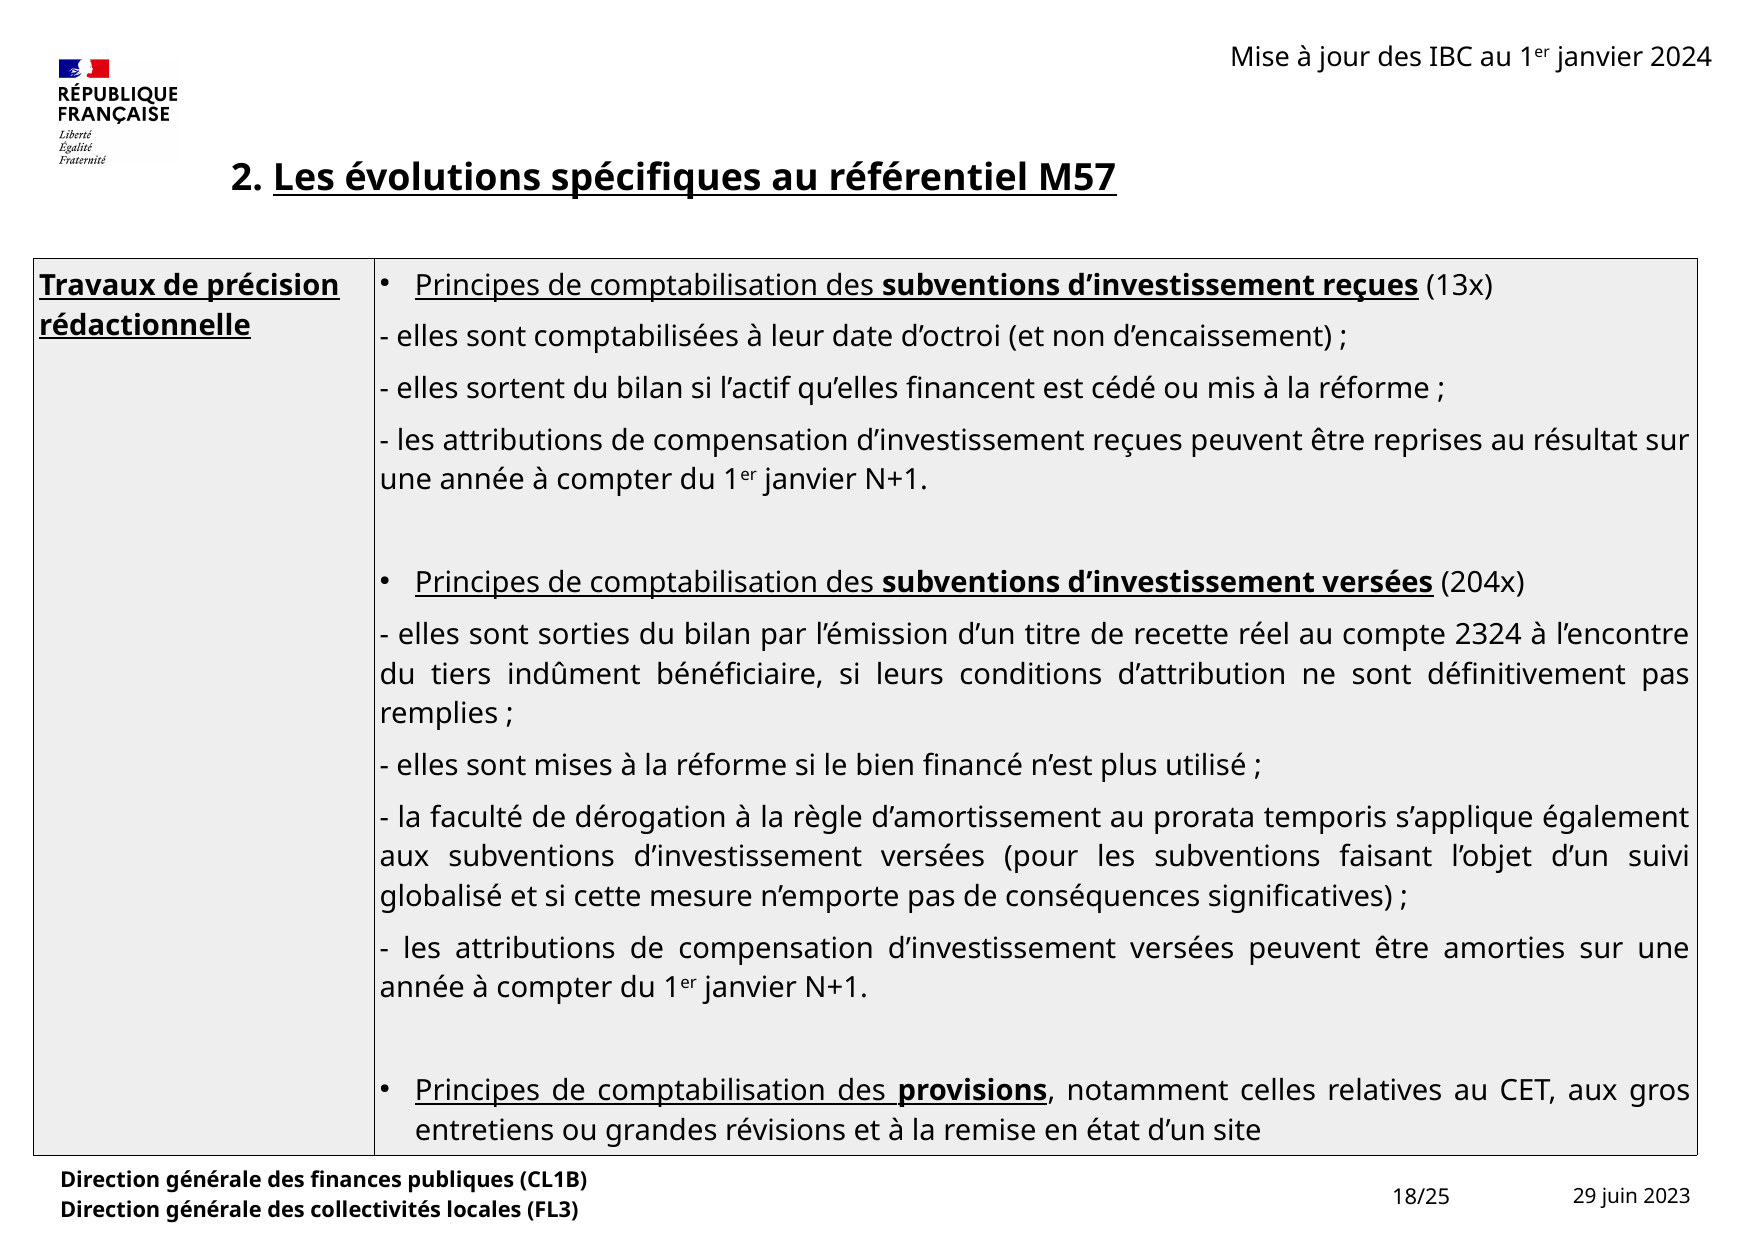

Mise à jour des IBC au 1er janvier 2024
# 2. Les évolutions spécifiques au référentiel M57
| Travaux de précision rédactionnelle | Principes de comptabilisation des subventions d’investissement reçues (13x) - elles sont comptabilisées à leur date d’octroi (et non d’encaissement) ; - elles sortent du bilan si l’actif qu’elles financent est cédé ou mis à la réforme ; - les attributions de compensation d’investissement reçues peuvent être reprises au résultat sur une année à compter du 1er janvier N+1. Principes de comptabilisation des subventions d’investissement versées (204x) - elles sont sorties du bilan par l’émission d’un titre de recette réel au compte 2324 à l’encontre du tiers indûment bénéficiaire, si leurs conditions d’attribution ne sont définitivement pas remplies ; - elles sont mises à la réforme si le bien financé n’est plus utilisé ; - la faculté de dérogation à la règle d’amortissement au prorata temporis s’applique également aux subventions d’investissement versées (pour les subventions faisant l’objet d’un suivi globalisé et si cette mesure n’emporte pas de conséquences significatives) ; - les attributions de compensation d’investissement versées peuvent être amorties sur une année à compter du 1er janvier N+1. Principes de comptabilisation des provisions, notamment celles relatives au CET, aux gros entretiens ou grandes révisions et à la remise en état d’un site |
| --- | --- |